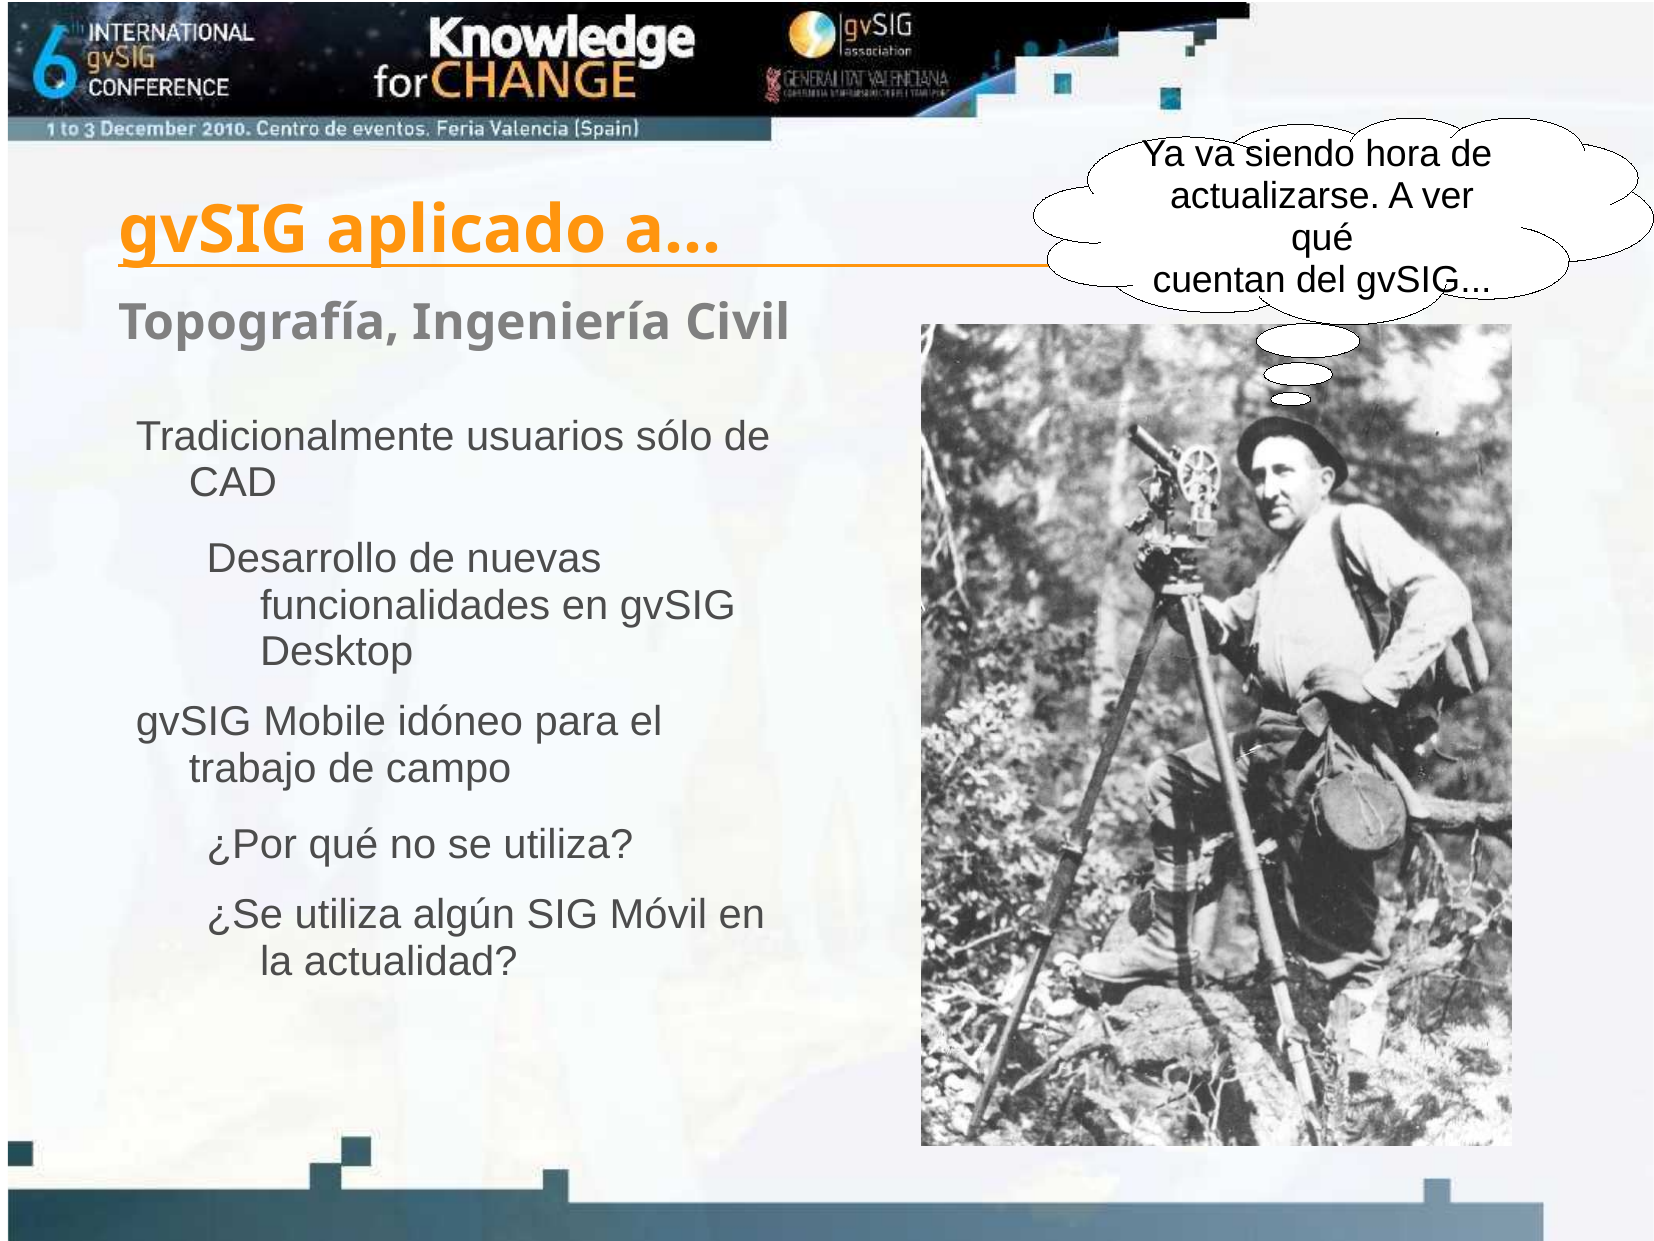

Ya va siendo hora de
actualizarse. A ver qué
cuentan del gvSIG...
# gvSIG aplicado a...
Topografía, Ingeniería Civil
Tradicionalmente usuarios sólo de CAD
Desarrollo de nuevas funcionalidades en gvSIG Desktop
gvSIG Mobile idóneo para el trabajo de campo
¿Por qué no se utiliza?
¿Se utiliza algún SIG Móvil en la actualidad?